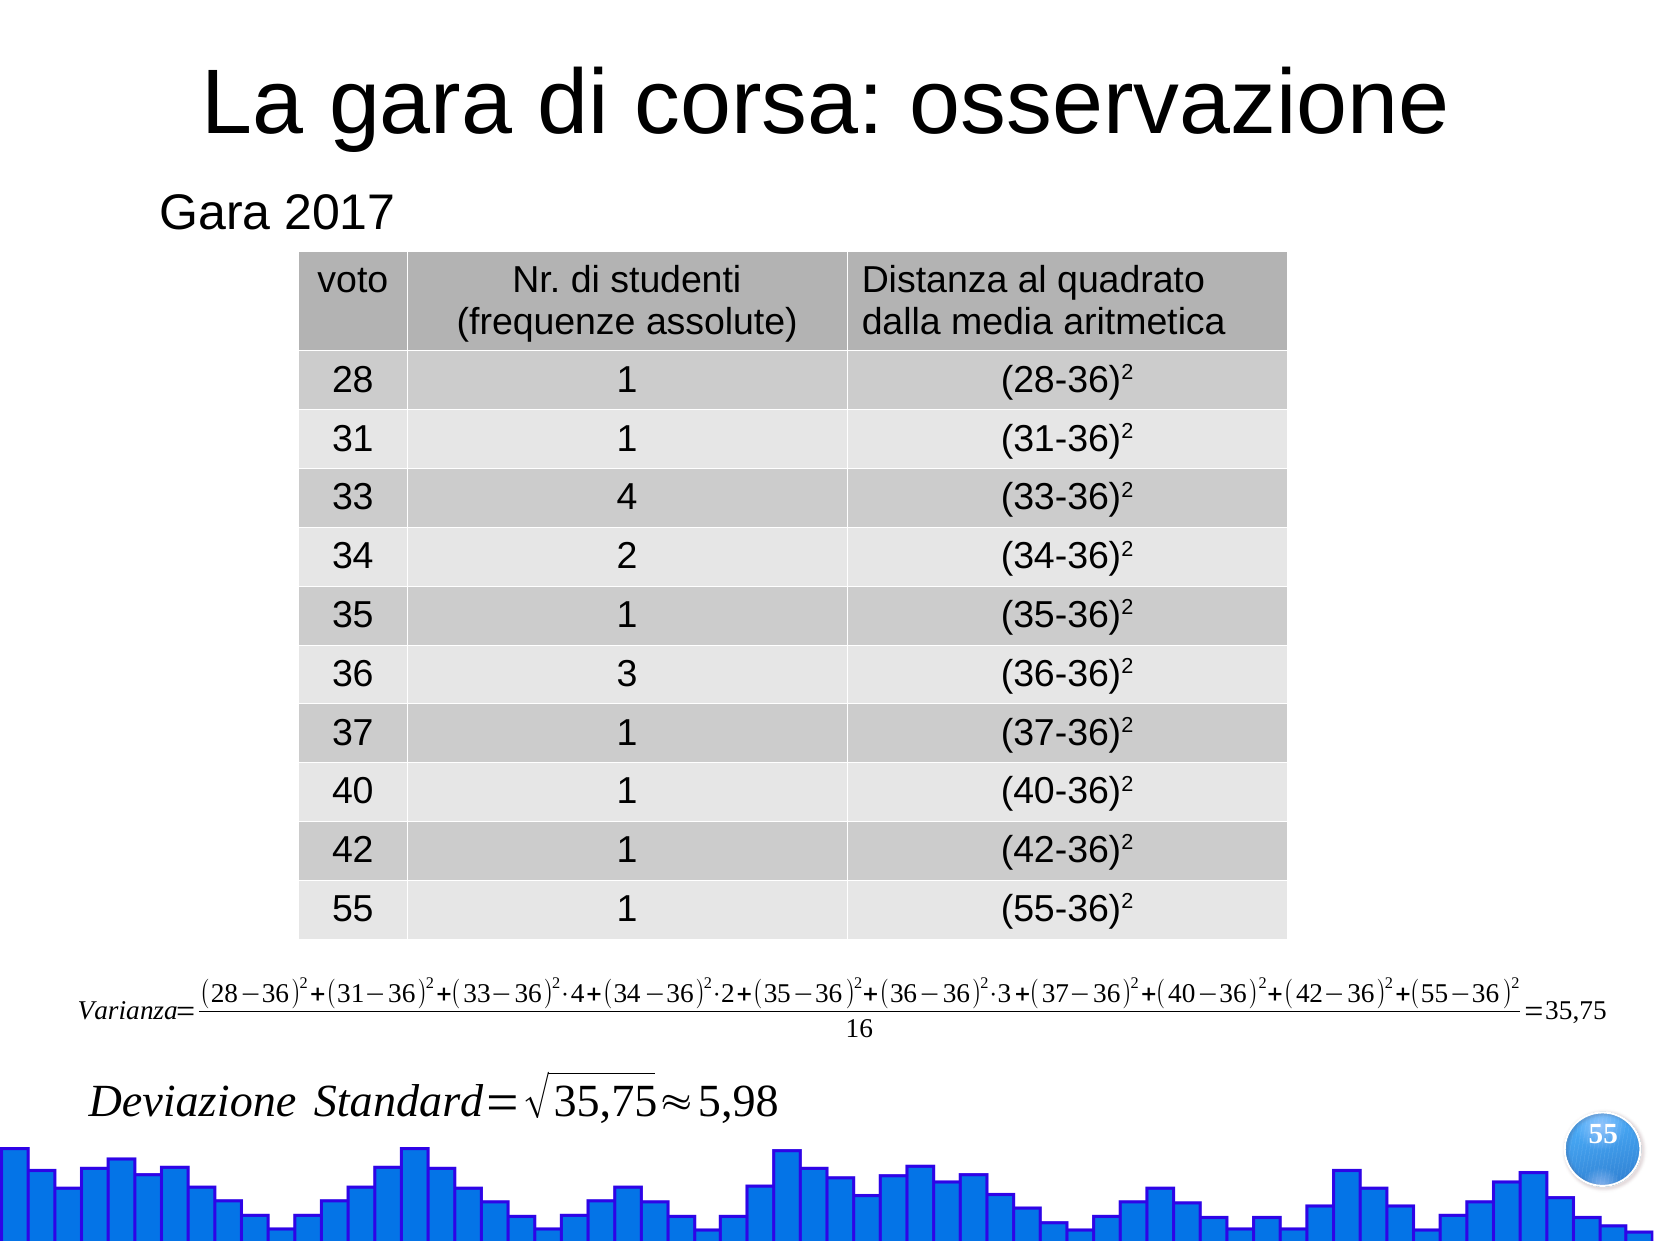

# La gara di corsa: osservazione
Gara 2017
| voto | Nr. di studenti (frequenze assolute) | Distanza al quadrato dalla media aritmetica |
| --- | --- | --- |
| 28 | 1 | (28-36)2 |
| 31 | 1 | (31-36)2 |
| 33 | 4 | (33-36)2 |
| 34 | 2 | (34-36)2 |
| 35 | 1 | (35-36)2 |
| 36 | 3 | (36-36)2 |
| 37 | 1 | (37-36)2 |
| 40 | 1 | (40-36)2 |
| 42 | 1 | (42-36)2 |
| 55 | 1 | (55-36)2 |
55